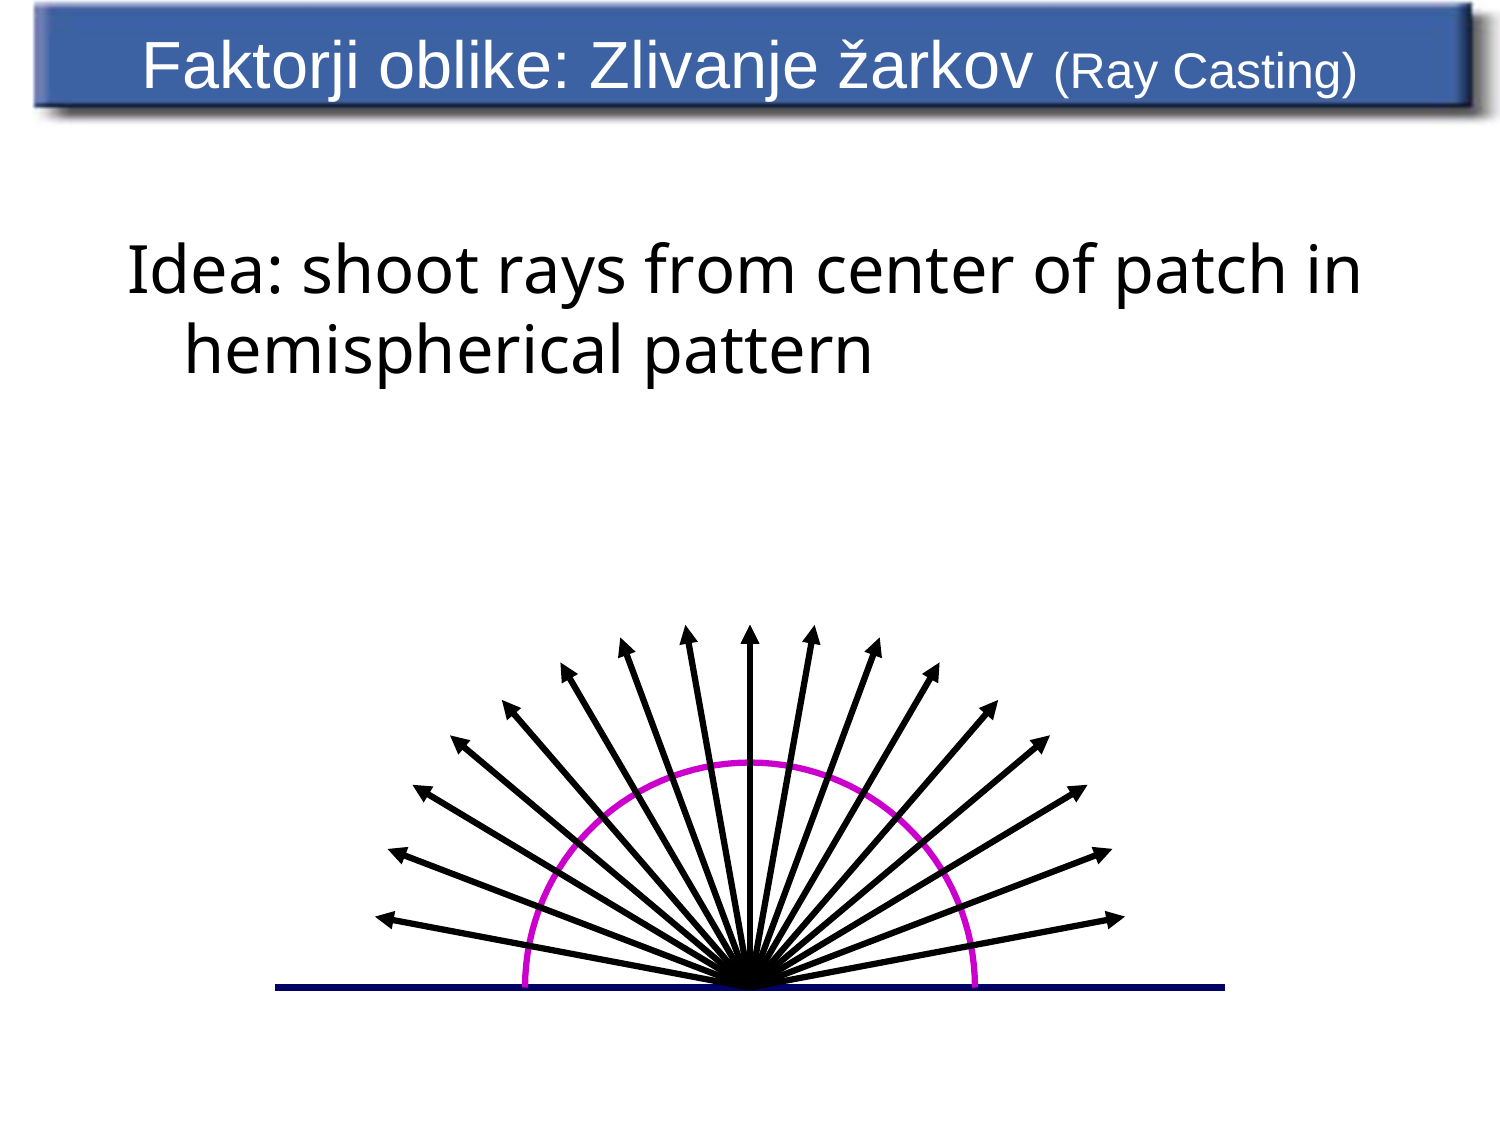

# Faktorji oblike: Zlivanje žarkov (Ray Casting)
Idea: shoot rays from center of patch in hemispherical pattern